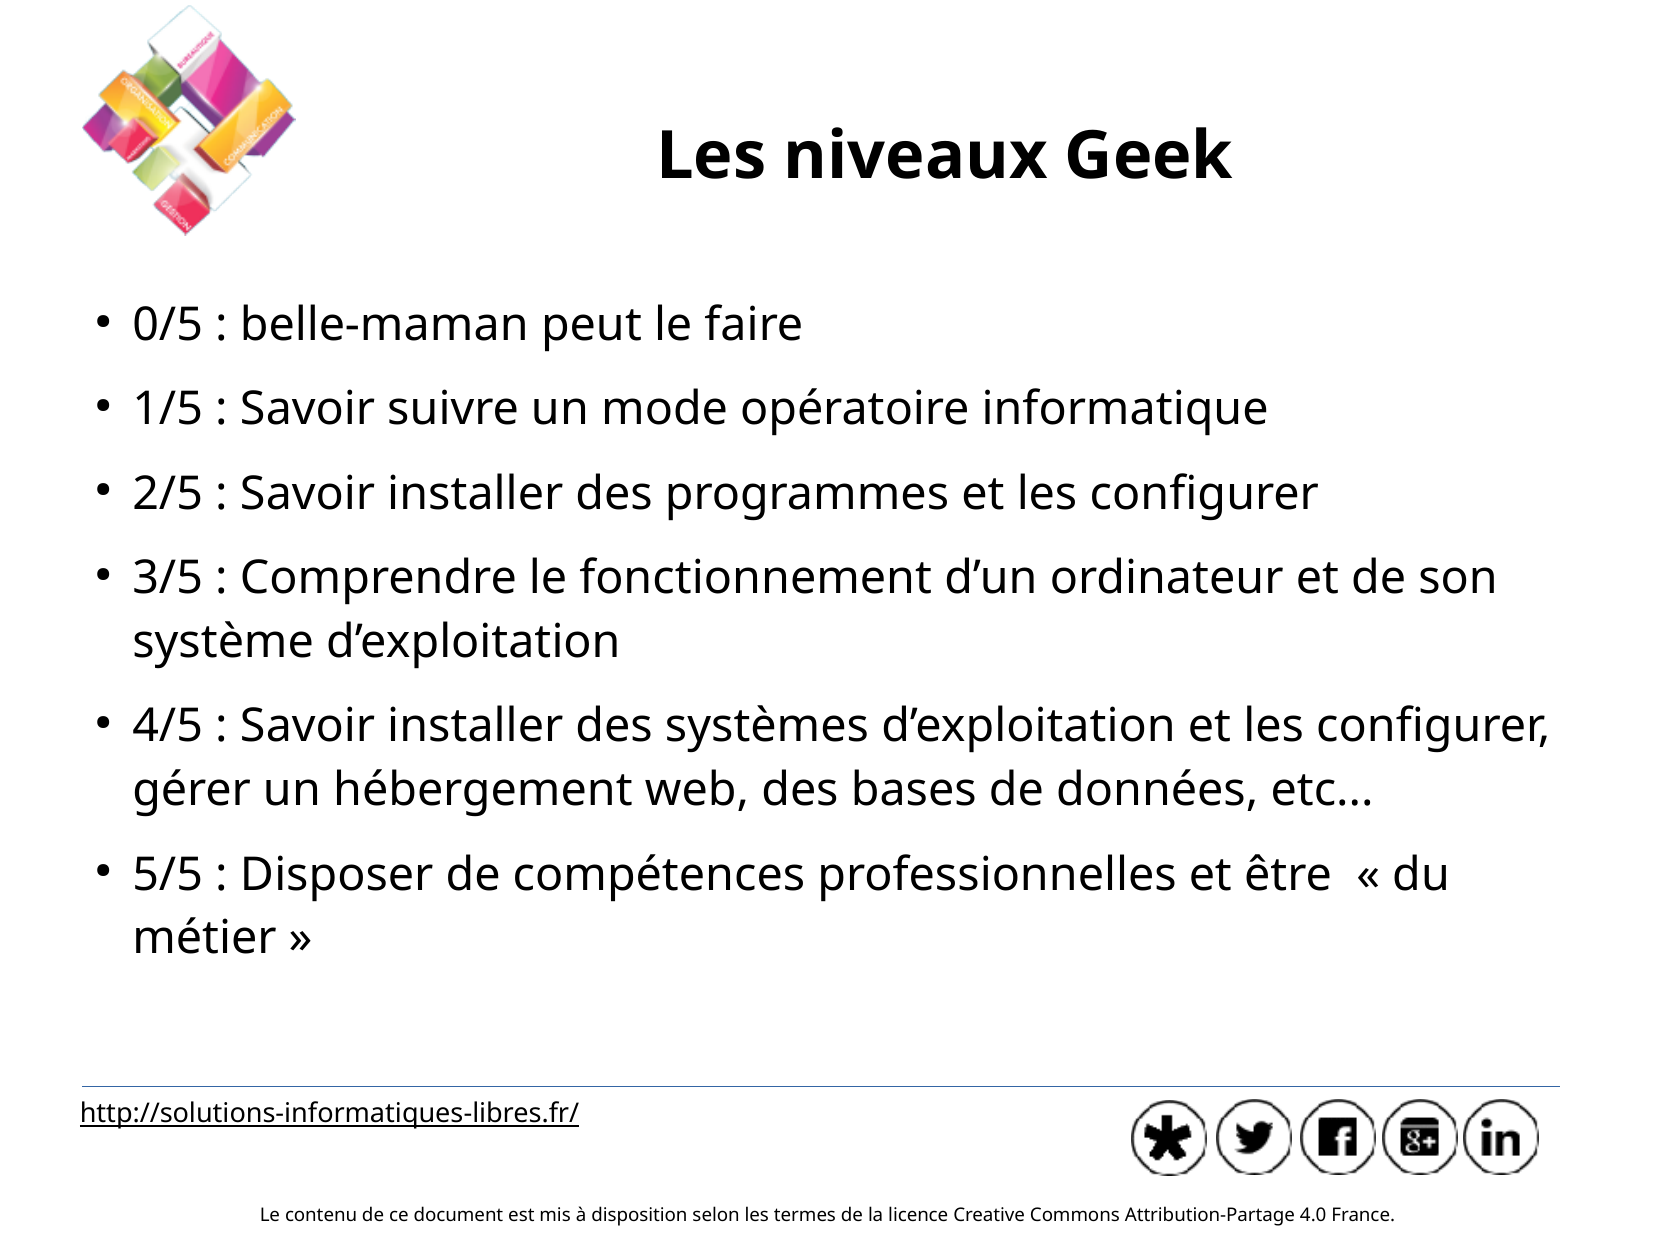

# Les niveaux Geek
0/5 : belle-maman peut le faire
1/5 : Savoir suivre un mode opératoire informatique
2/5 : Savoir installer des programmes et les configurer
3/5 : Comprendre le fonctionnement d’un ordinateur et de son système d’exploitation
4/5 : Savoir installer des systèmes d’exploitation et les configurer, gérer un hébergement web, des bases de données, etc...
5/5 : Disposer de compétences professionnelles et être « du métier »